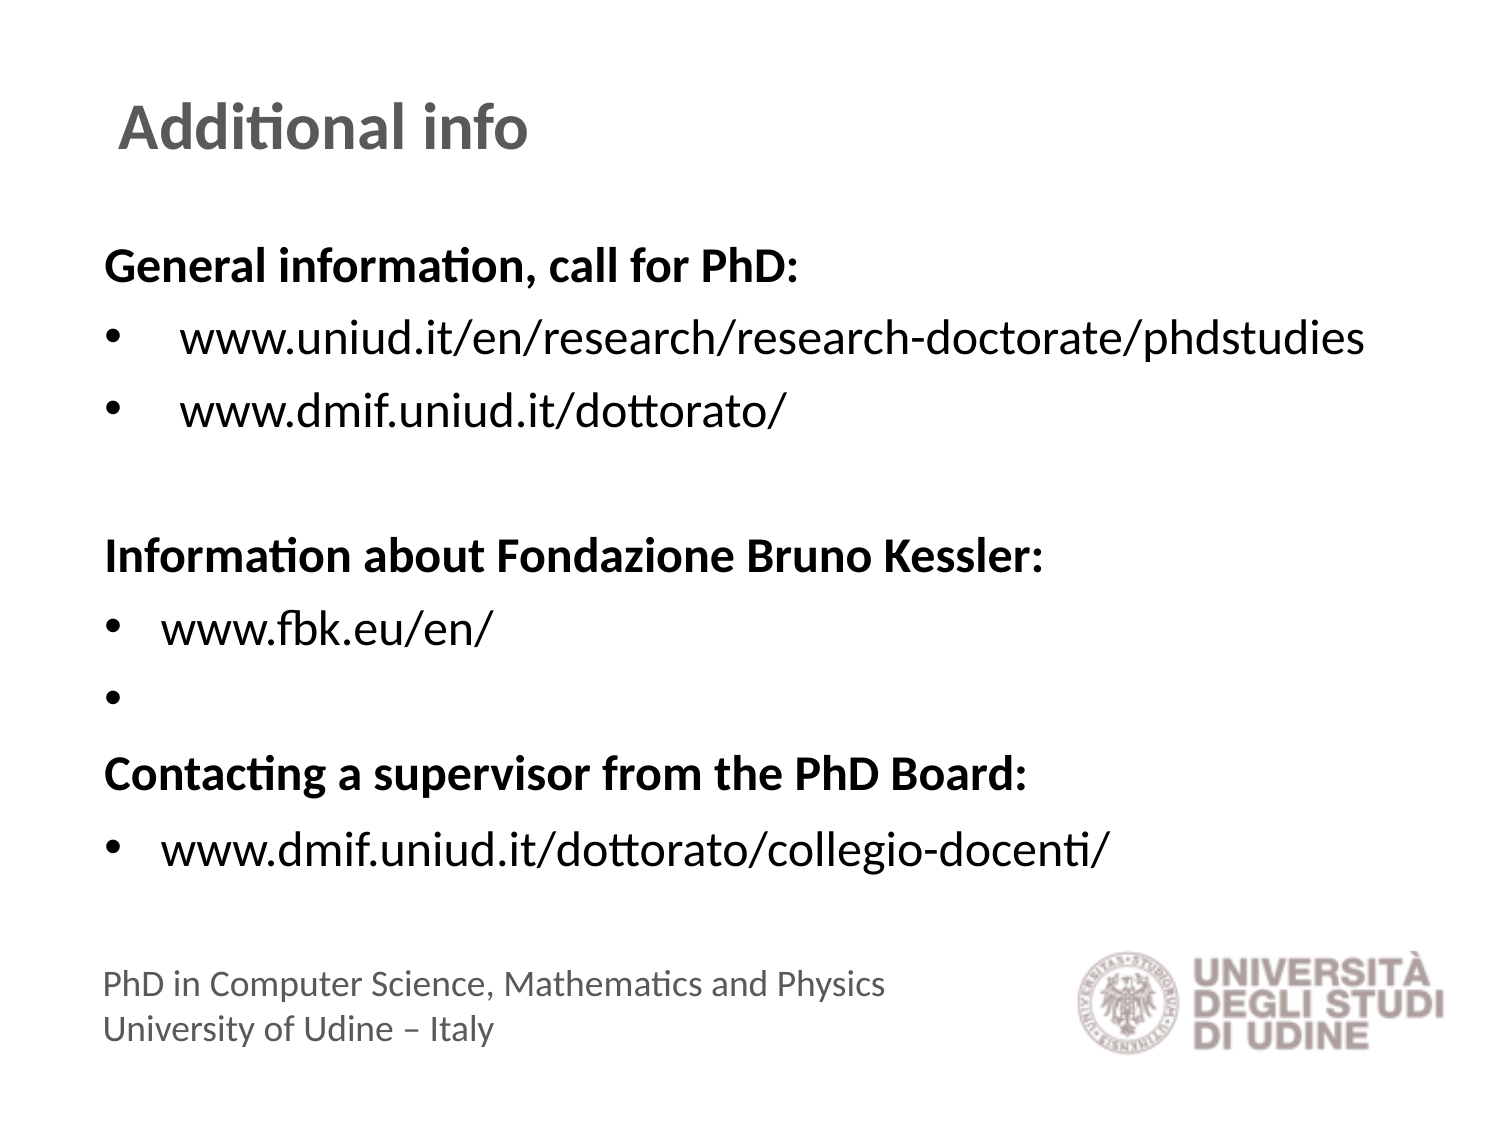

Additional info
General information, call for PhD:
www.uniud.it/en/research/research-doctorate/phdstudies
www.dmif.uniud.it/dottorato/
Information about Fondazione Bruno Kessler:
www.fbk.eu/en/
Contacting a supervisor from the PhD Board:
www.dmif.uniud.it/dottorato/collegio-docenti/
# PhD in Computer Science, Mathematics and Physics University of Udine – Italy